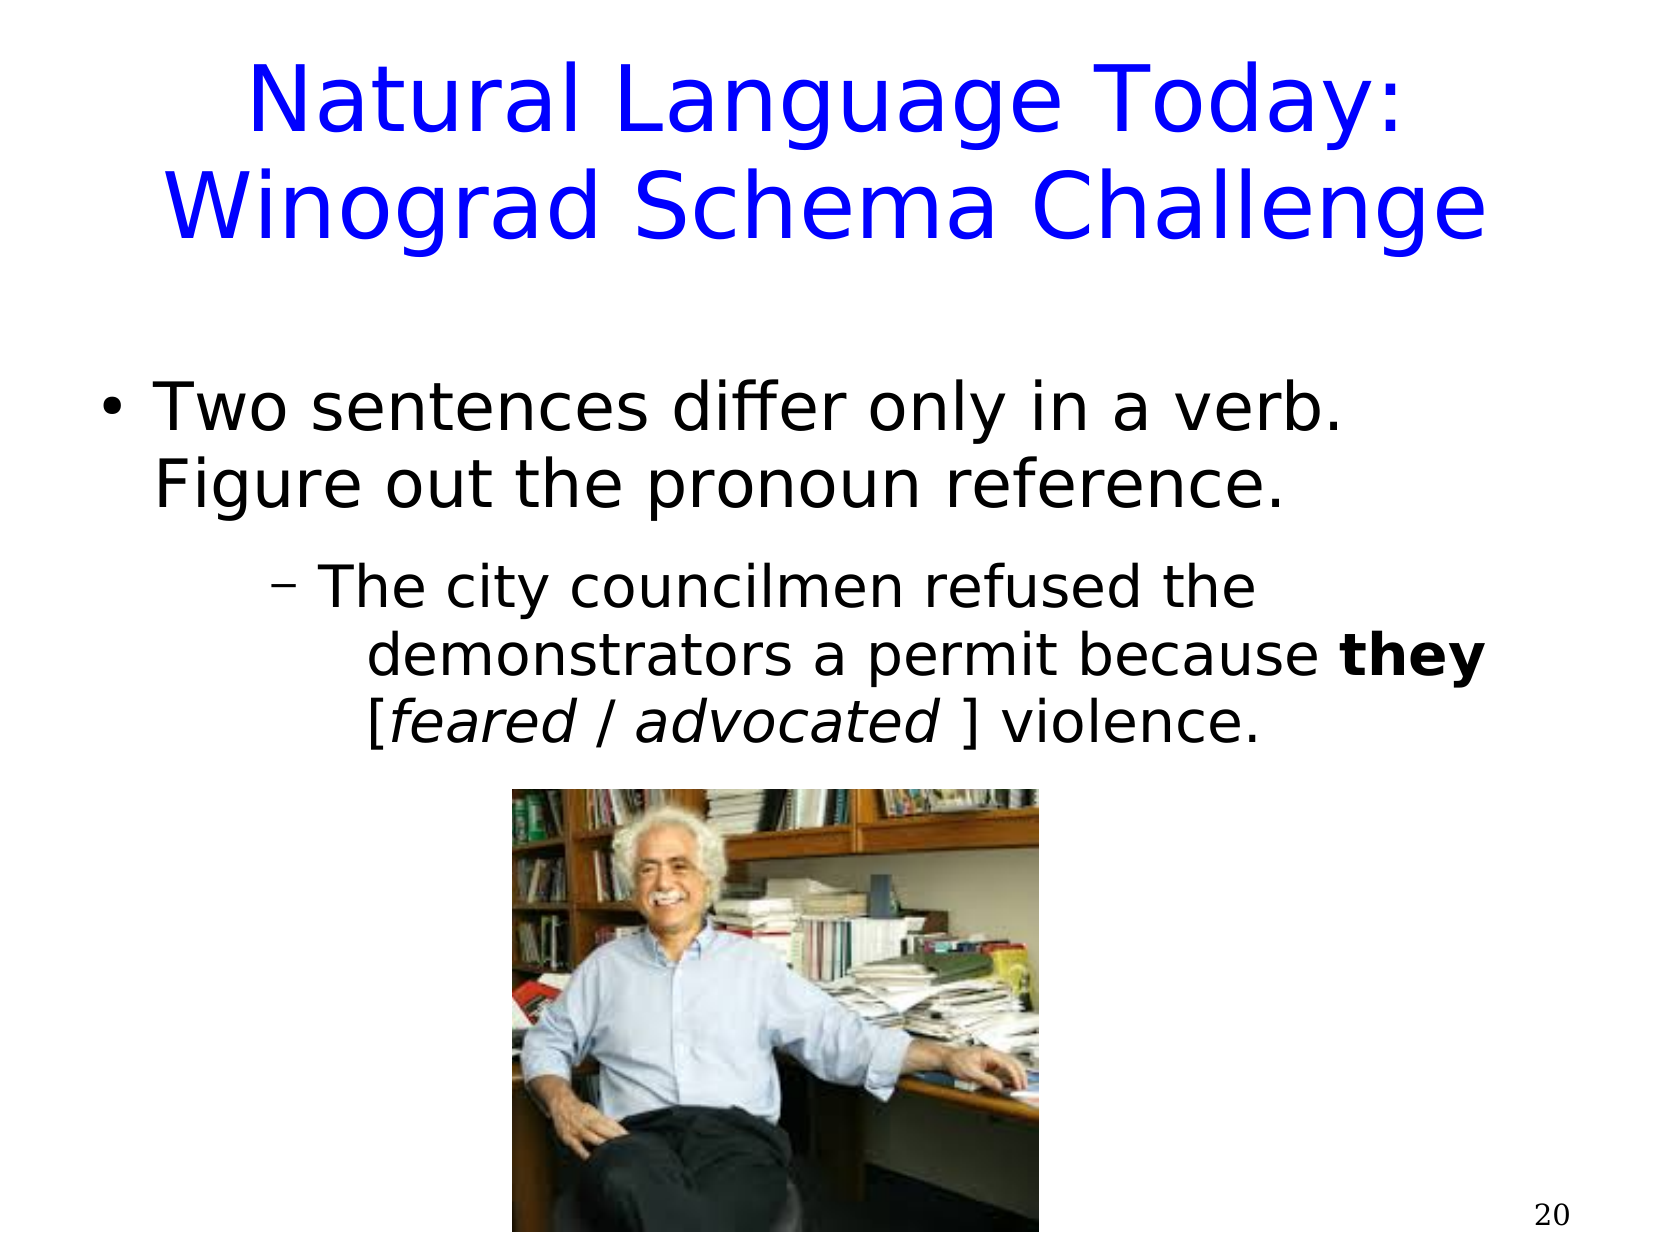

# Natural Language Today: Winograd Schema Challenge
Two sentences differ only in a verb. Figure out the pronoun reference.
The city councilmen refused the demonstrators a permit because they [feared / advocated ] violence.
20